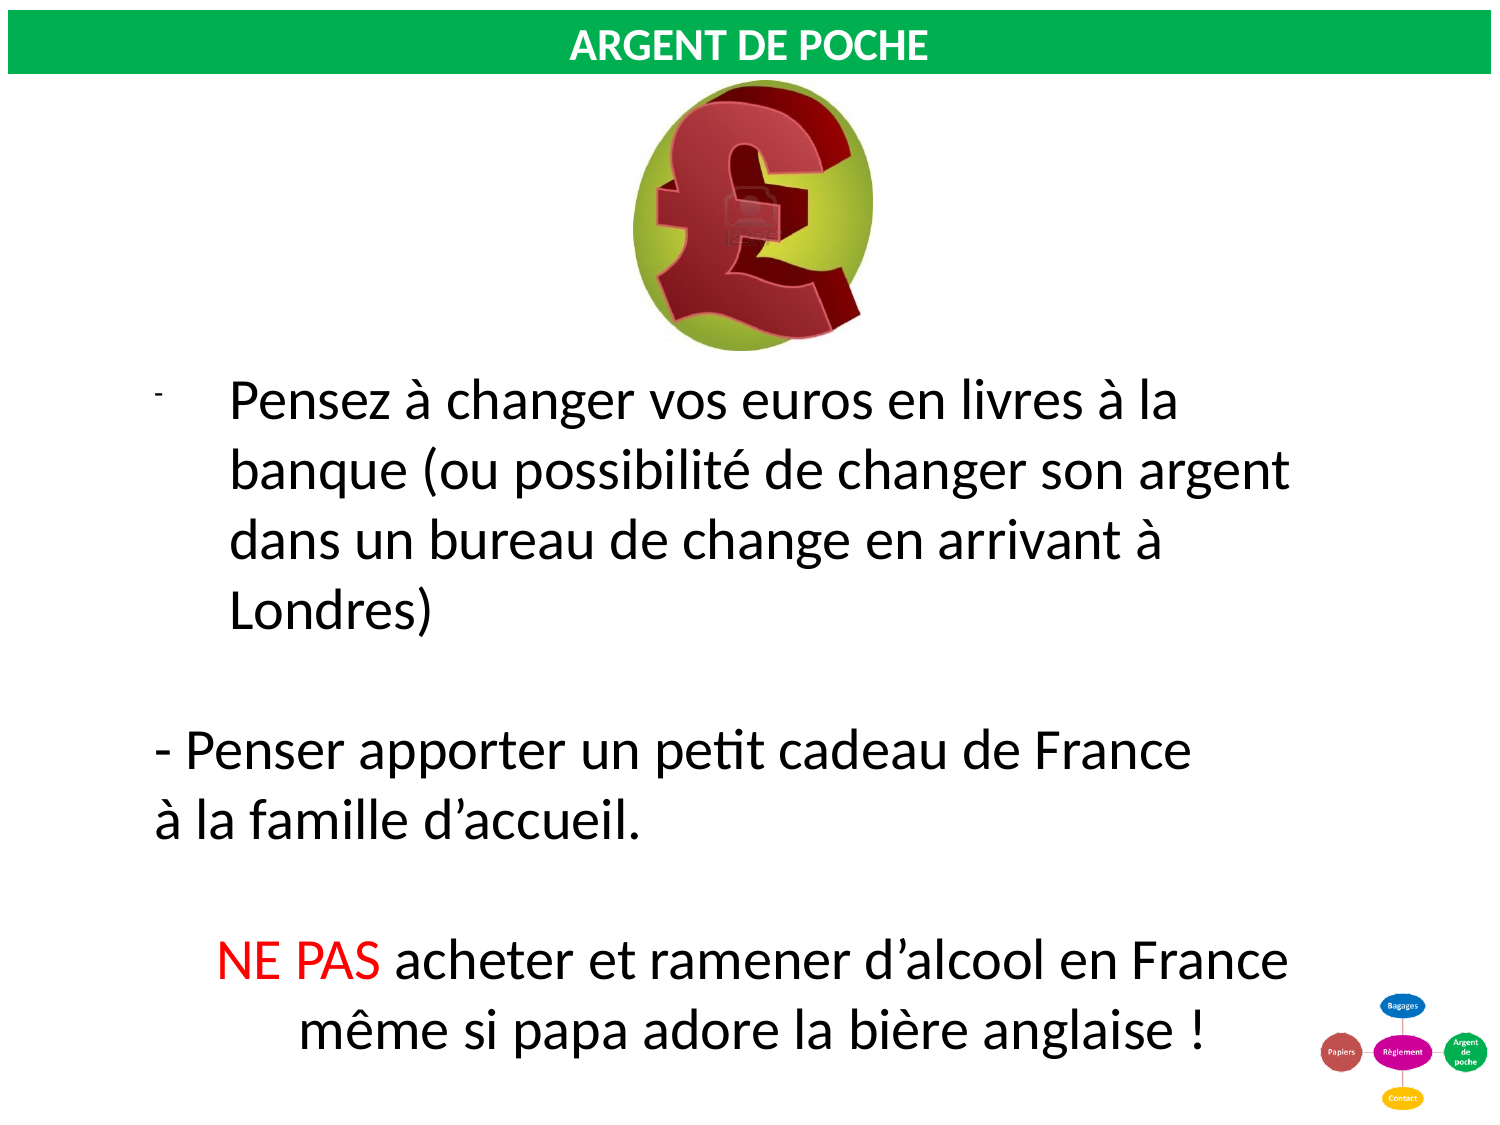

ARGENT DE POCHE
Pensez à changer vos euros en livres à la banque (ou possibilité de changer son argent dans un bureau de change en arrivant à Londres)
- Penser apporter un petit cadeau de France
à la famille d’accueil.
NE PAS acheter et ramener d’alcool en France même si papa adore la bière anglaise !